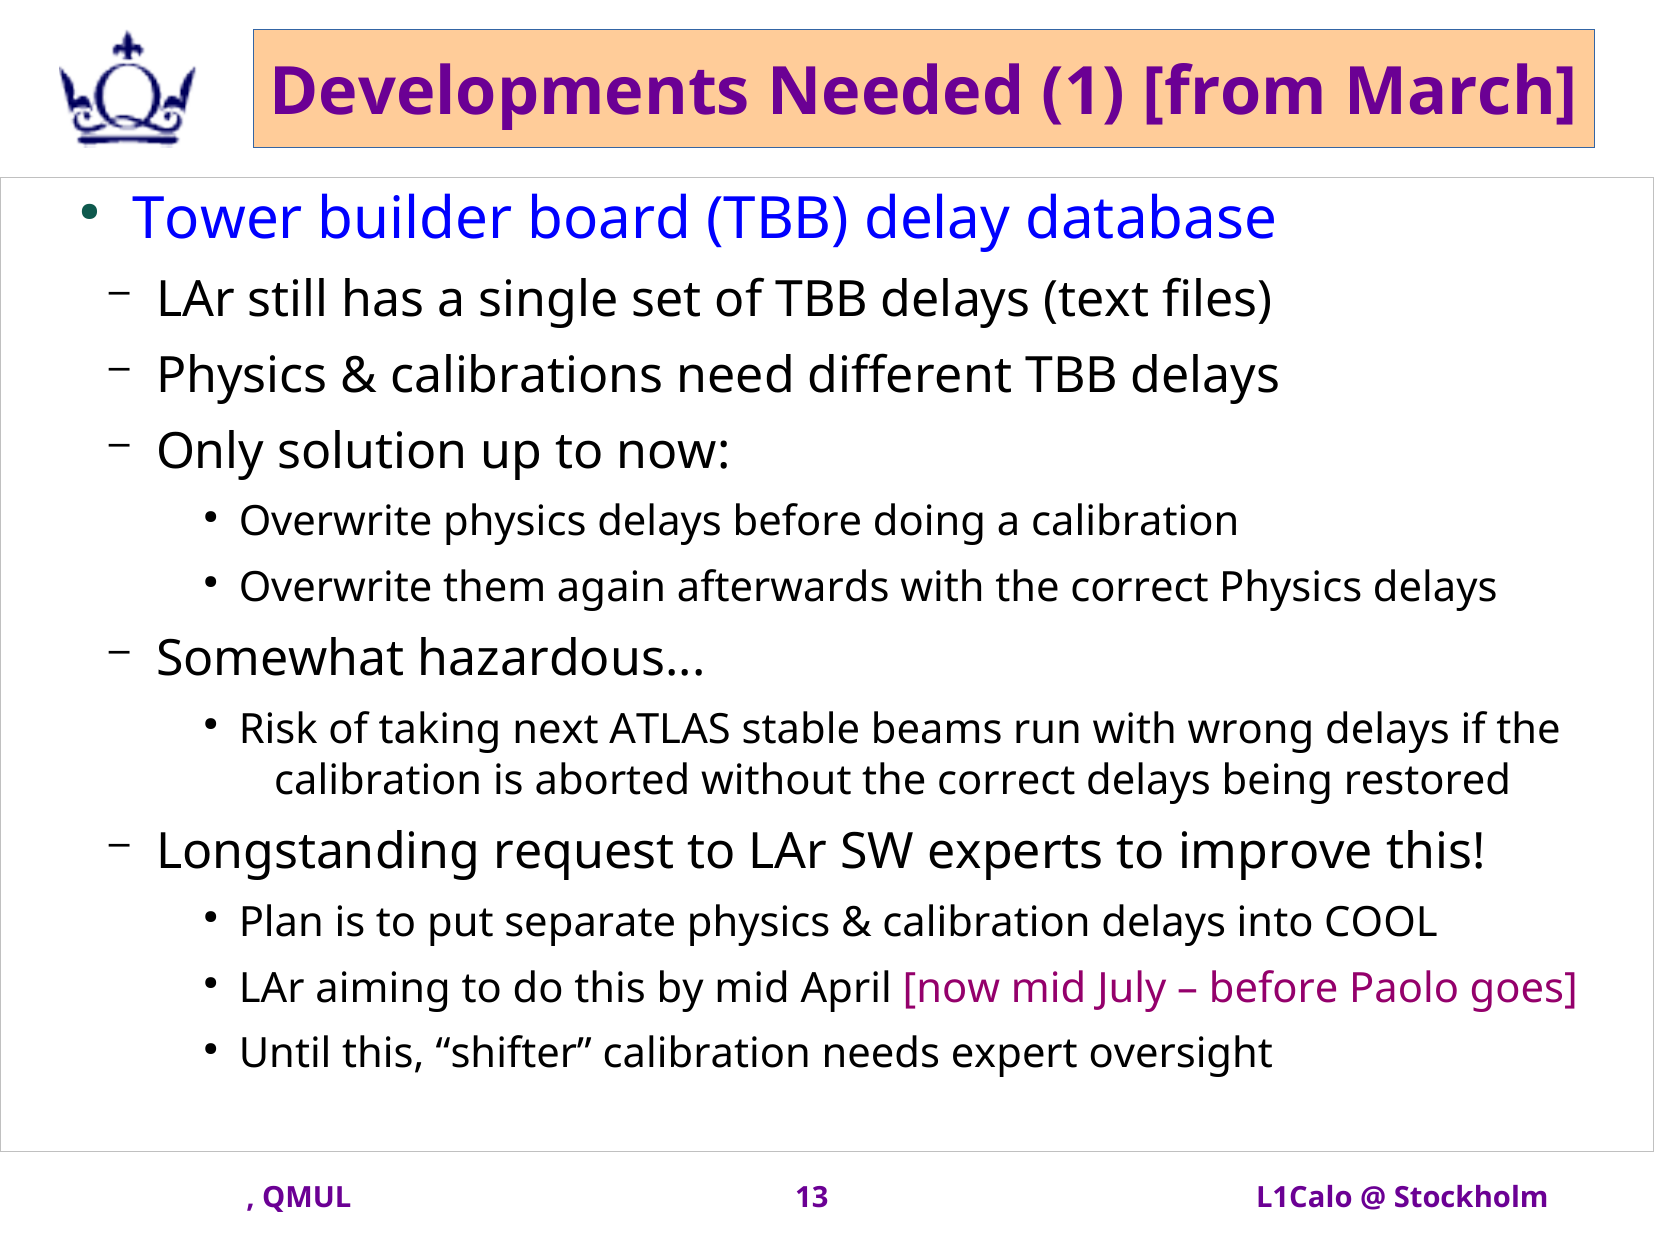

# Developments Needed (1) [from March]
Tower builder board (TBB) delay database
LAr still has a single set of TBB delays (text files)
Physics & calibrations need different TBB delays
Only solution up to now:
Overwrite physics delays before doing a calibration
Overwrite them again afterwards with the correct Physics delays
Somewhat hazardous...
Risk of taking next ATLAS stable beams run with wrong delays if the calibration is aborted without the correct delays being restored
Longstanding request to LAr SW experts to improve this!
Plan is to put separate physics & calibration delays into COOL
LAr aiming to do this by mid April [now mid July – before Paolo goes]
Until this, “shifter” calibration needs expert oversight